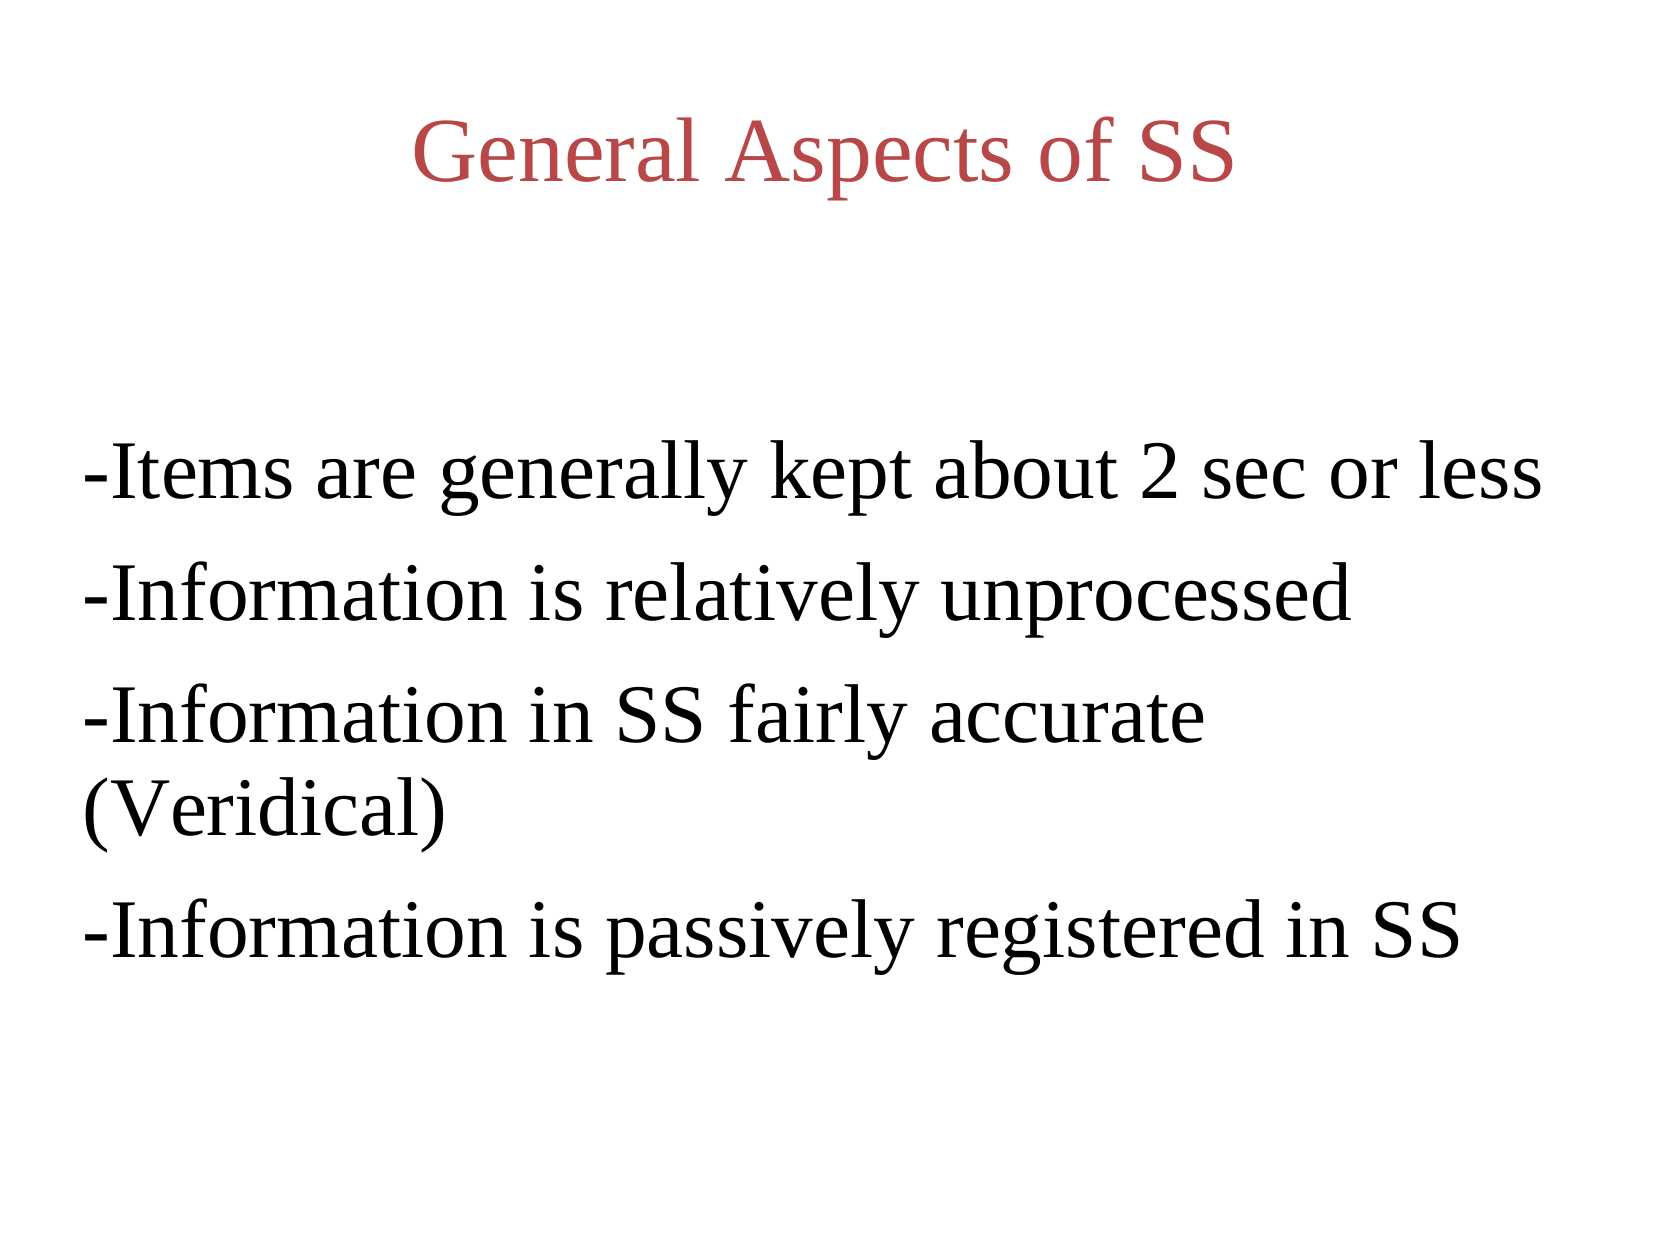

# General Aspects of SS
-Items are generally kept about 2 sec or less
-Information is relatively unprocessed
-Information in SS fairly accurate (Veridical)
-Information is passively registered in SS